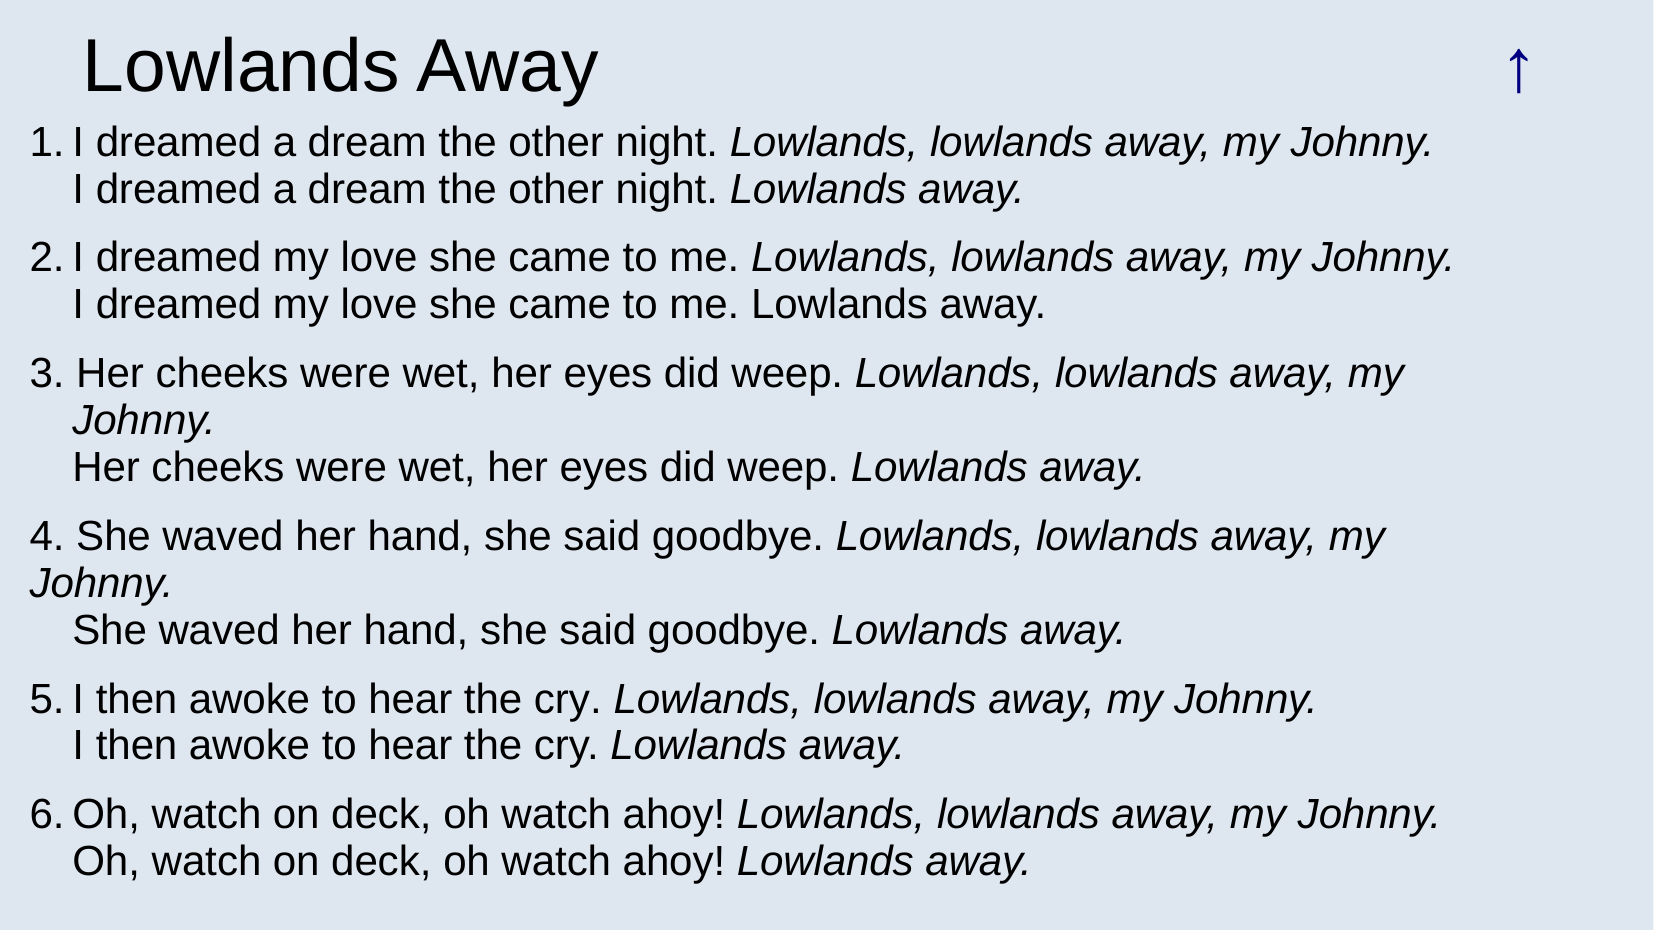

# Lowlands Away	↑
1.		I dreamed a dream the other night. Lowlands, lowlands away, my Johnny.
		I dreamed a dream the other night. Lowlands away.
2.		I dreamed my love she came to me. Lowlands, lowlands away, my Johnny.
		I dreamed my love she came to me. Lowlands away.
3. Her cheeks were wet, her eyes did weep. Lowlands, lowlands away, my
	Johnny.
		Her cheeks were wet, her eyes did weep. Lowlands away.
4. She waved her hand, she said goodbye. Lowlands, lowlands away, my Johnny.
		She waved her hand, she said goodbye. Lowlands away.
5.		I then awoke to hear the cry. Lowlands, lowlands away, my Johnny.
		I then awoke to hear the cry. Lowlands away.
6.		Oh, watch on deck, oh watch ahoy! Lowlands, lowlands away, my Johnny.
		Oh, watch on deck, oh watch ahoy! Lowlands away.